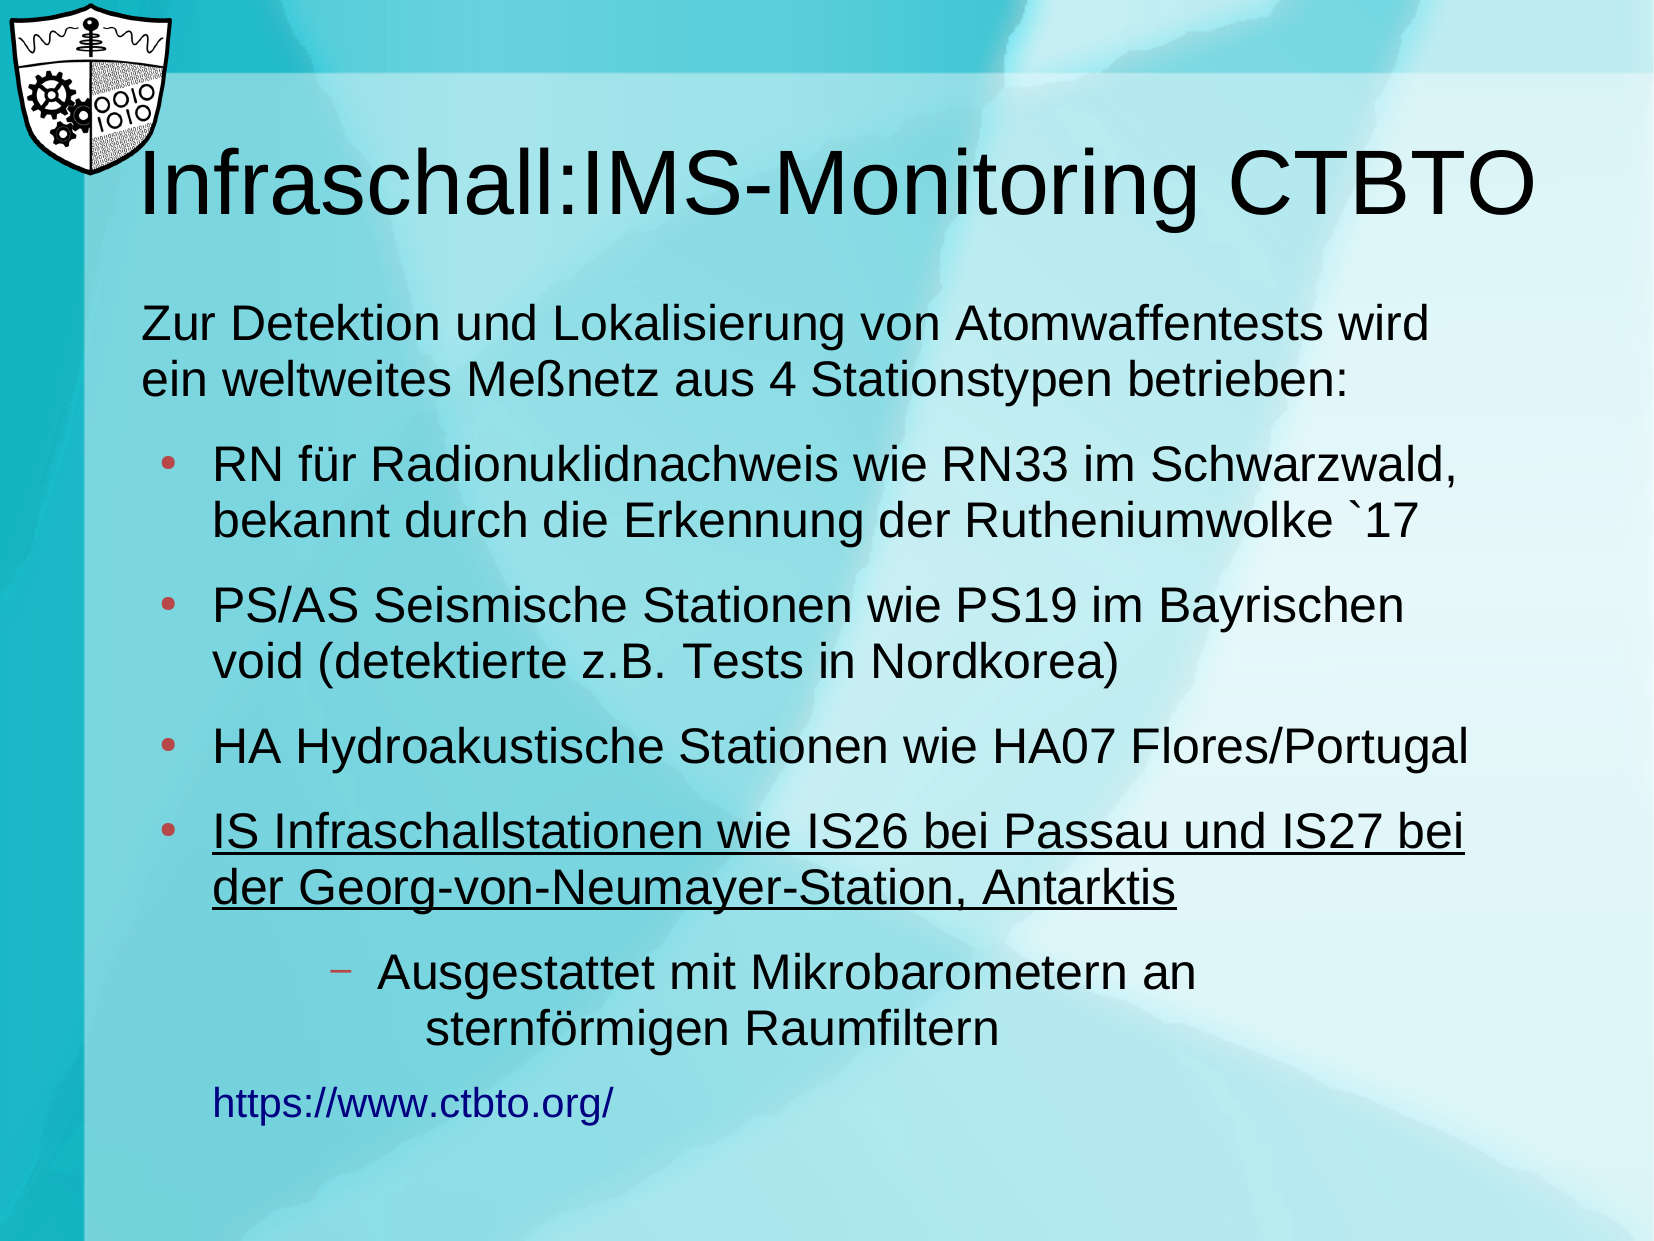

# Infraschall:IMS-Monitoring CTBTO
Zur Detektion und Lokalisierung von Atomwaffentests wird ein weltweites Meßnetz aus 4 Stationstypen betrieben:
RN für Radionuklidnachweis wie RN33 im Schwarzwald, bekannt durch die Erkennung der Rutheniumwolke `17
PS/AS Seismische Stationen wie PS19 im Bayrischen void (detektierte z.B. Tests in Nordkorea)
HA Hydroakustische Stationen wie HA07 Flores/Portugal
IS Infraschallstationen wie IS26 bei Passau und IS27 bei der Georg-von-Neumayer-Station, Antarktis
Ausgestattet mit Mikrobarometern an sternförmigen Raumfiltern
https://www.ctbto.org/